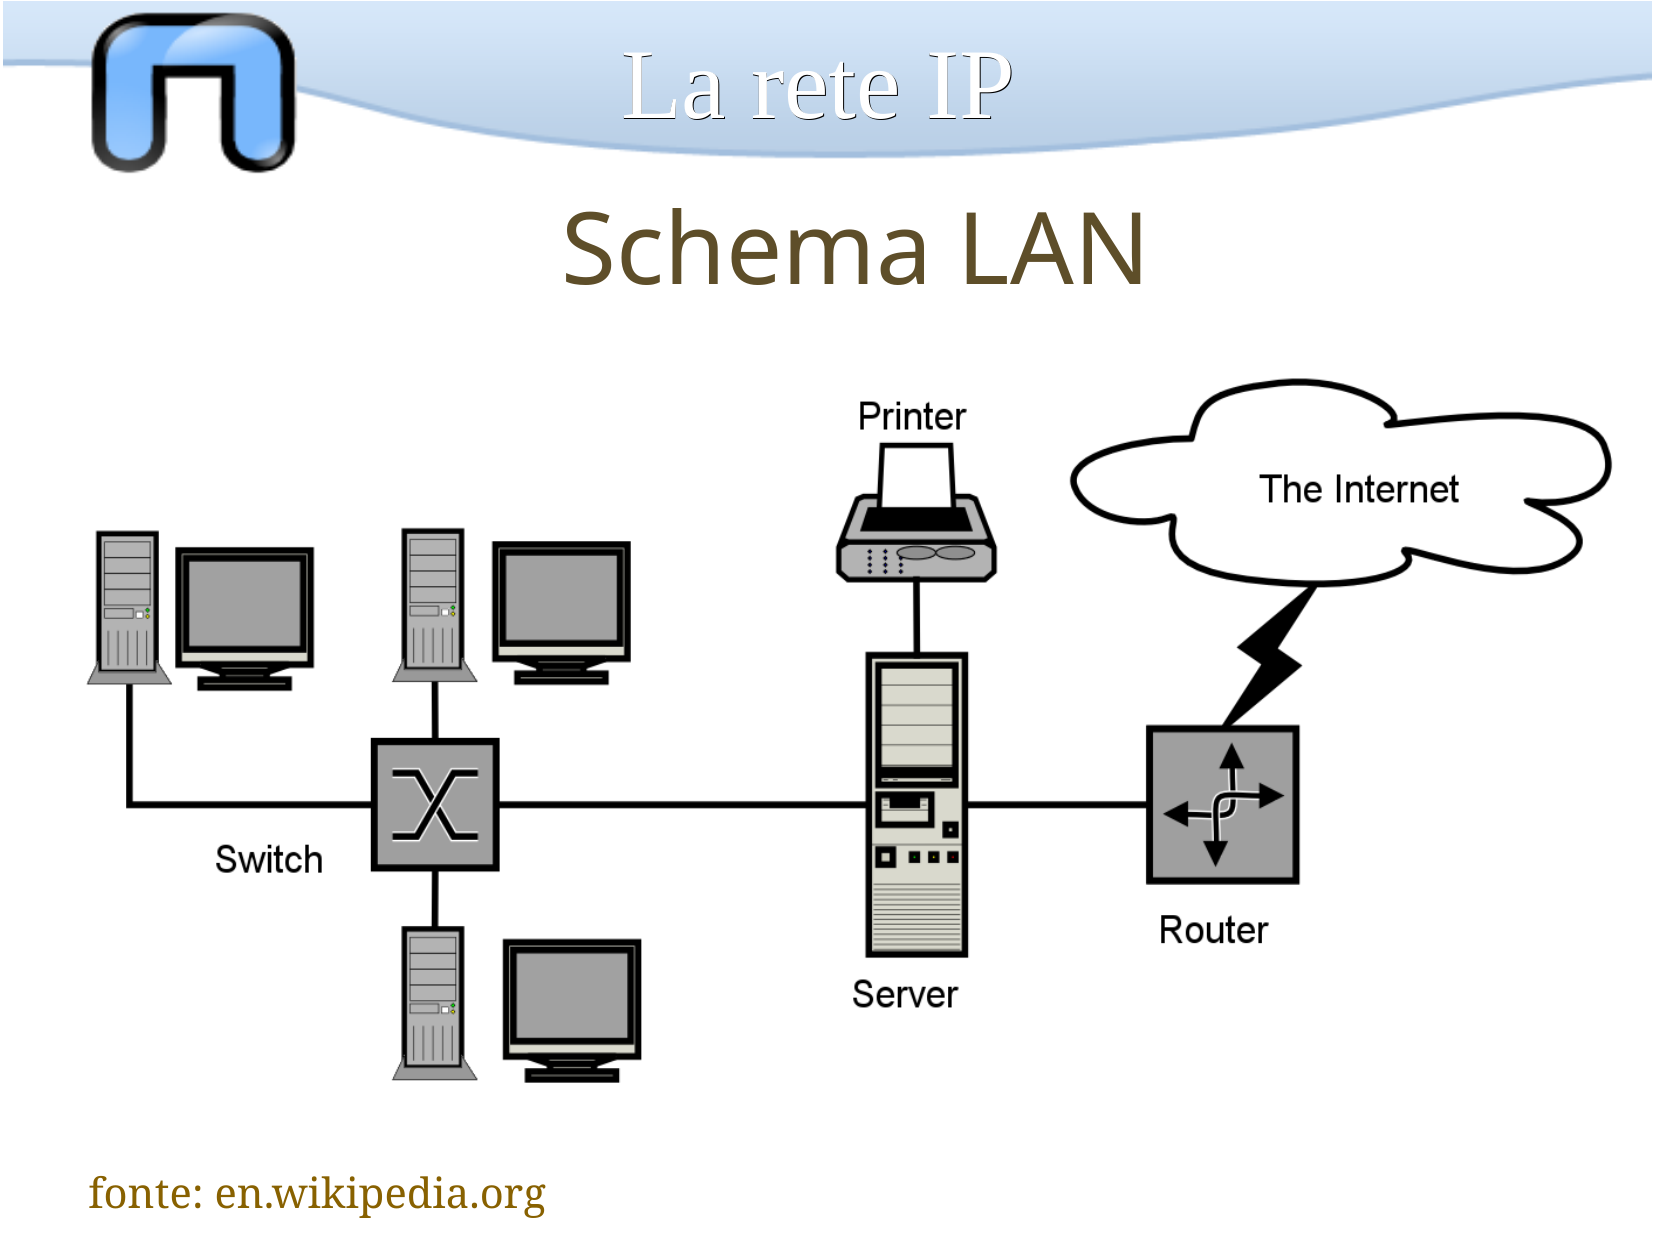

La rete IP
# Schema LAN
fonte: en.wikipedia.org